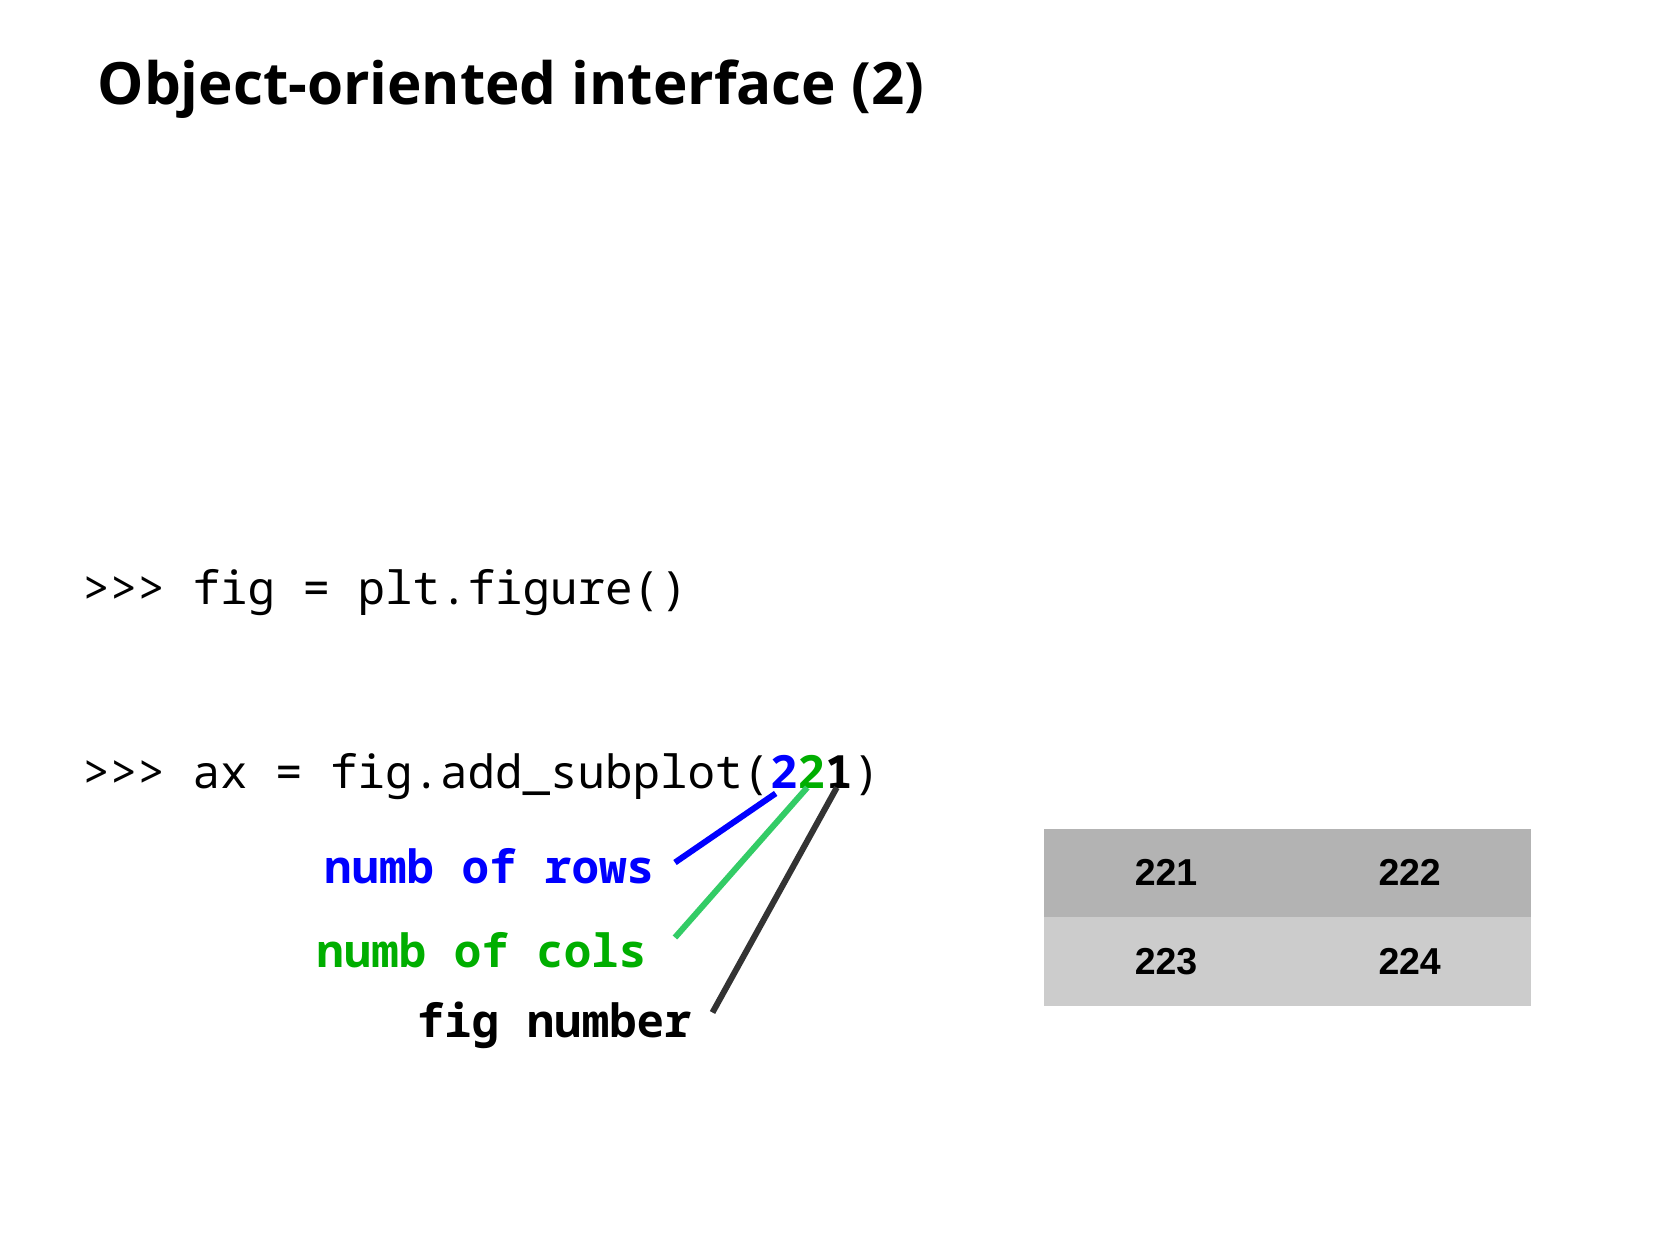

# Object-oriented interface (2)
>>> fig = plt.figure()
>>> ax = fig.add_subplot(221)
numb of rows
| 221 | 222 |
| --- | --- |
| 223 | 224 |
numb of cols
fig number